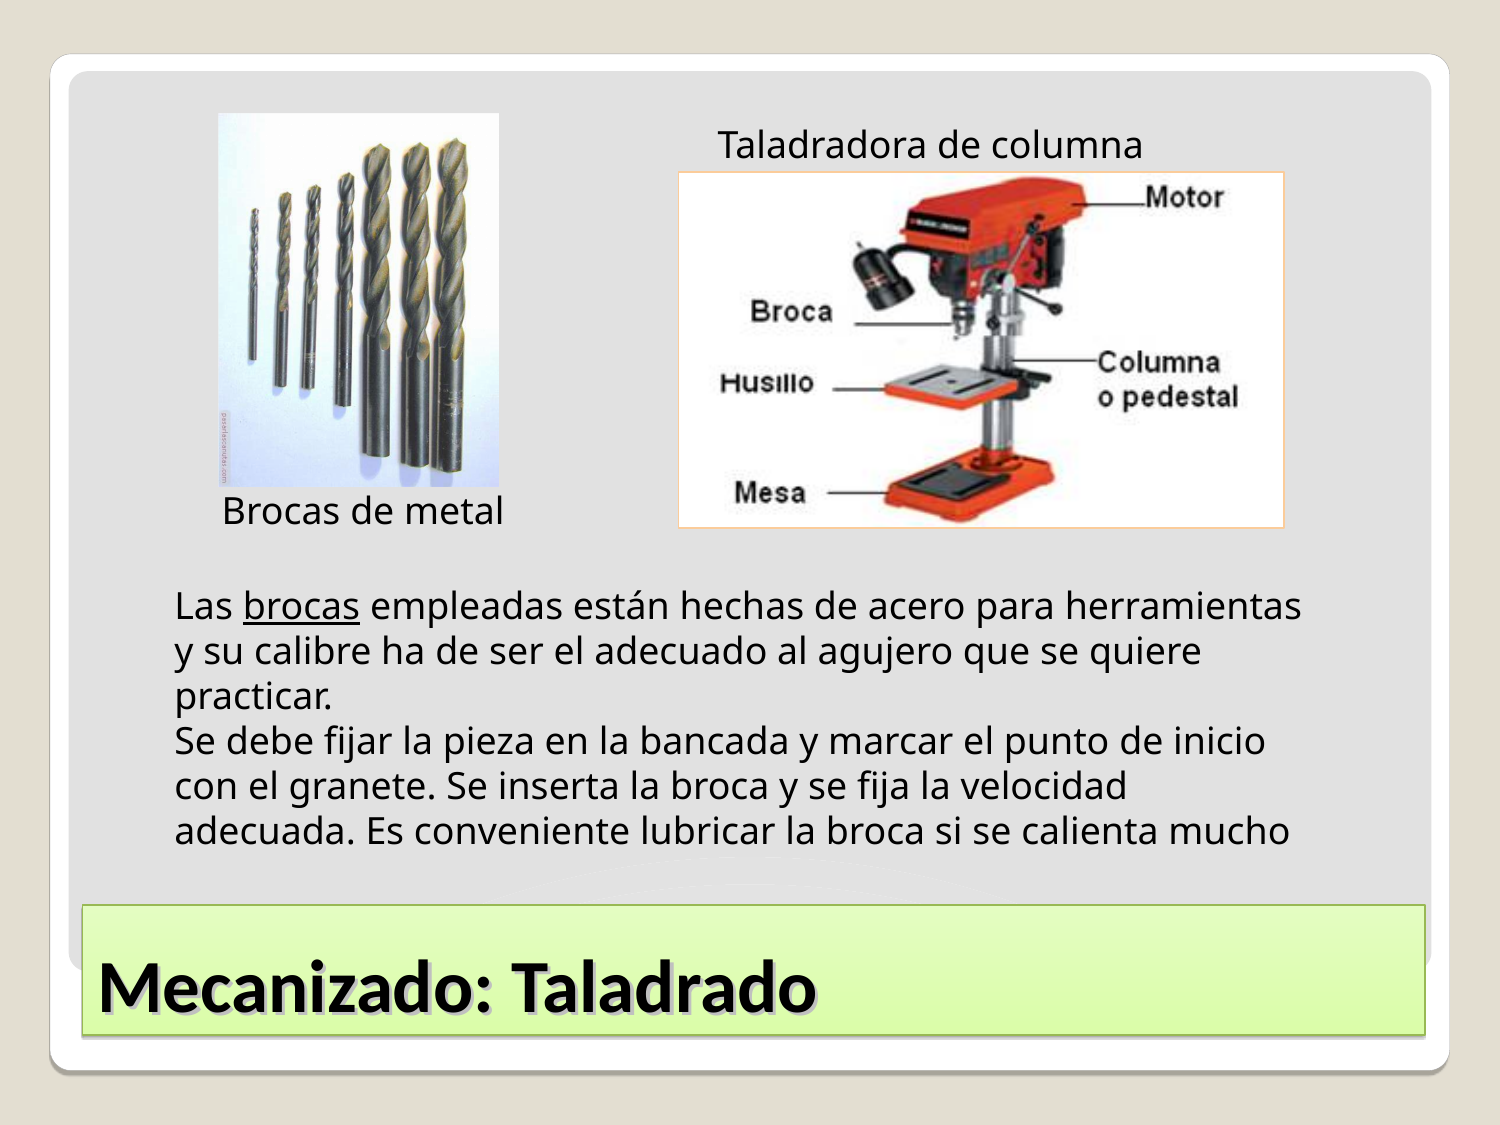

Taladradora de columna
Brocas de metal
Las brocas empleadas están hechas de acero para herramientas y su calibre ha de ser el adecuado al agujero que se quiere practicar.
Se debe fijar la pieza en la bancada y marcar el punto de inicio con el granete. Se inserta la broca y se fija la velocidad adecuada. Es conveniente lubricar la broca si se calienta mucho
# Mecanizado: Taladrado